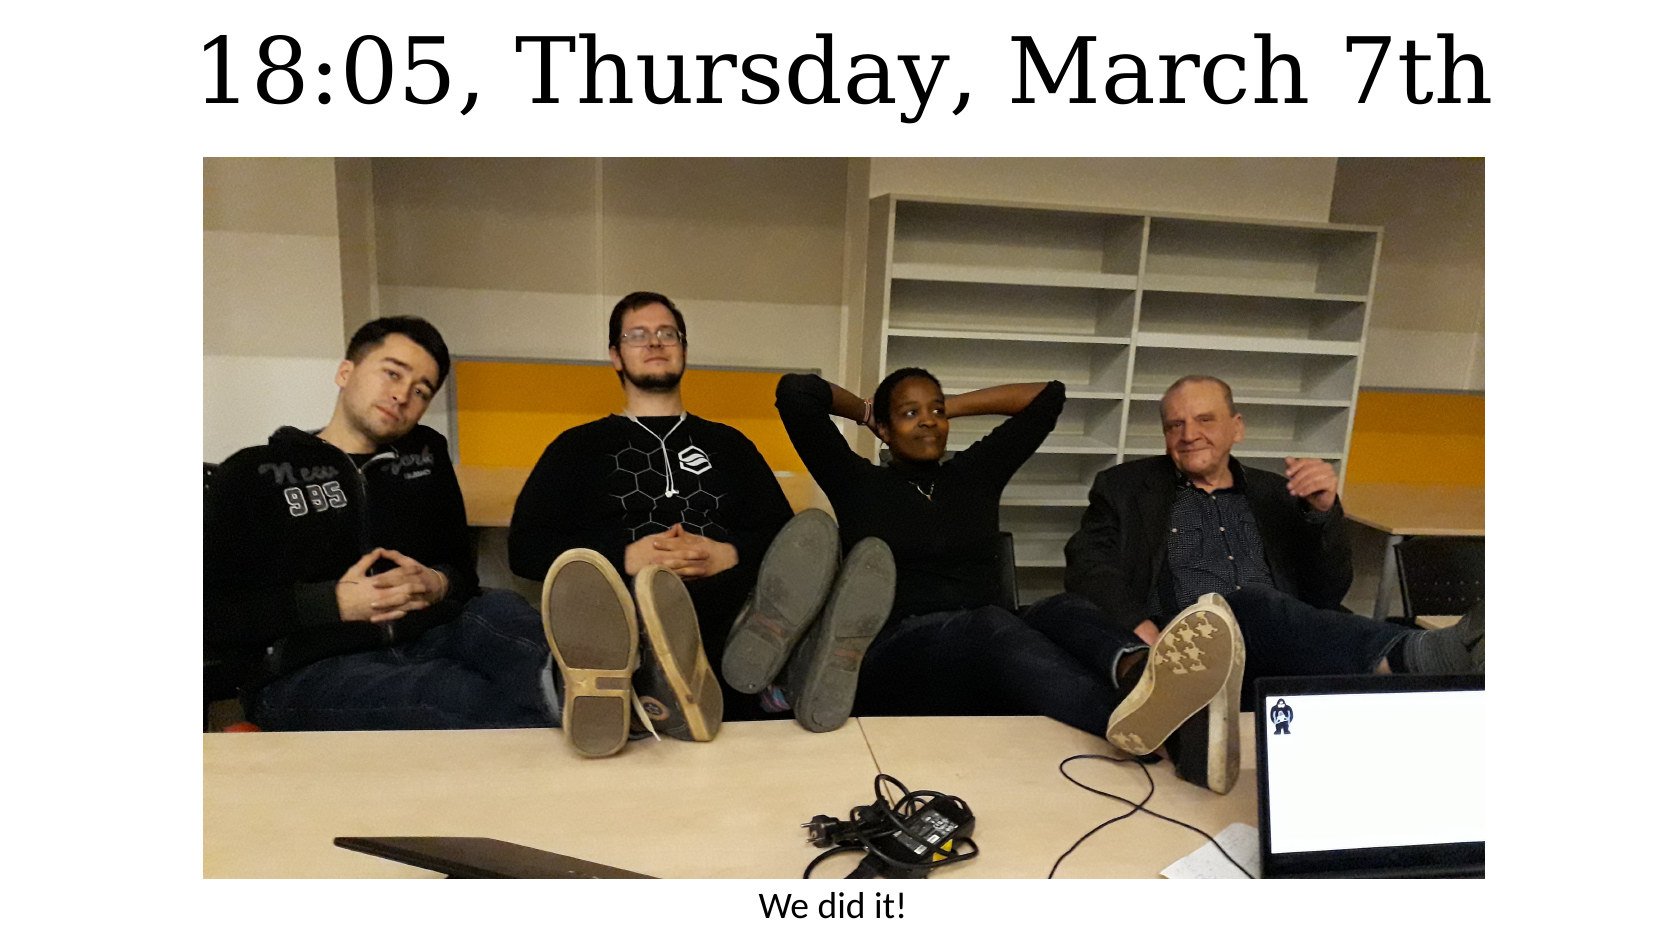

# 18:05, Thursday, March 7th
We did it!